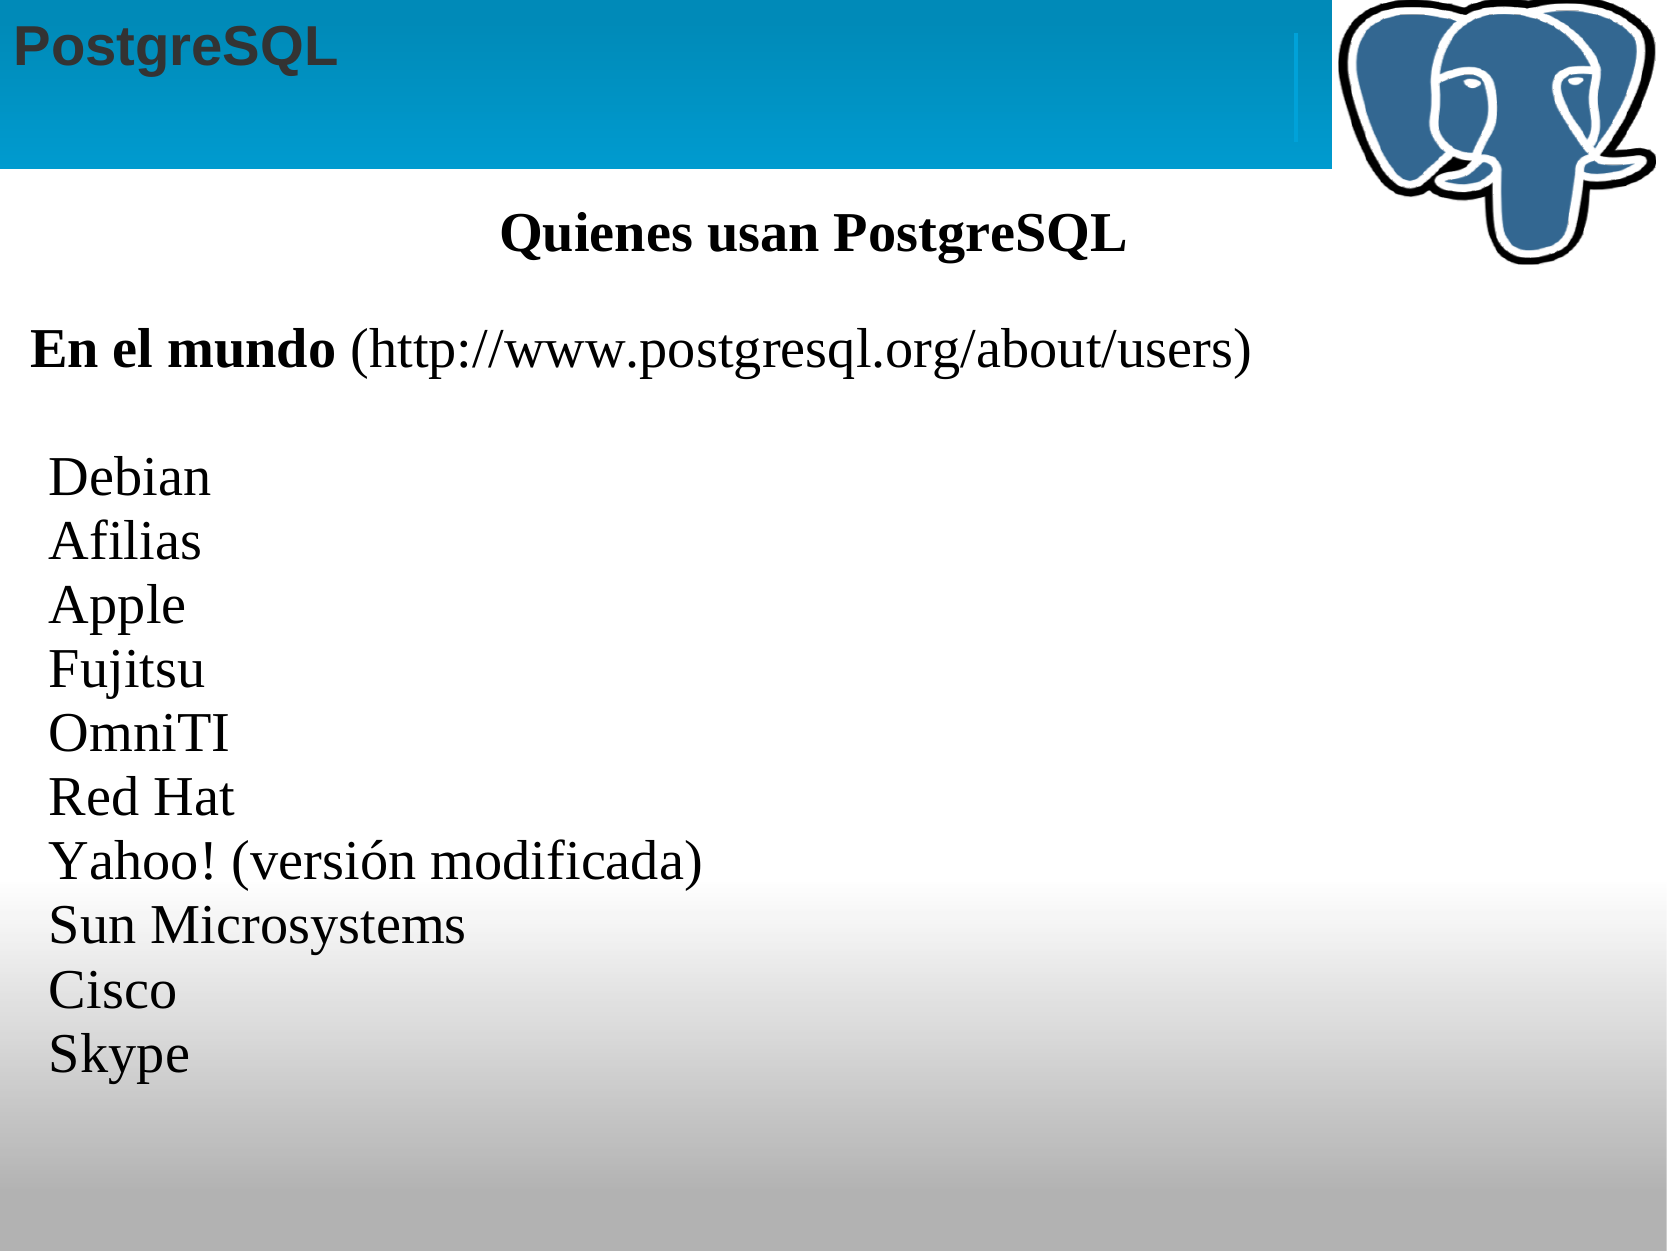

PostgreSQL
Quienes usan PostgreSQL
En el mundo (http://www.postgresql.org/about/users)
Debian
Afilias
Apple
Fujitsu
OmniTI
Red Hat
Yahoo! (versión modificada)
Sun Microsystems
Cisco
Skype